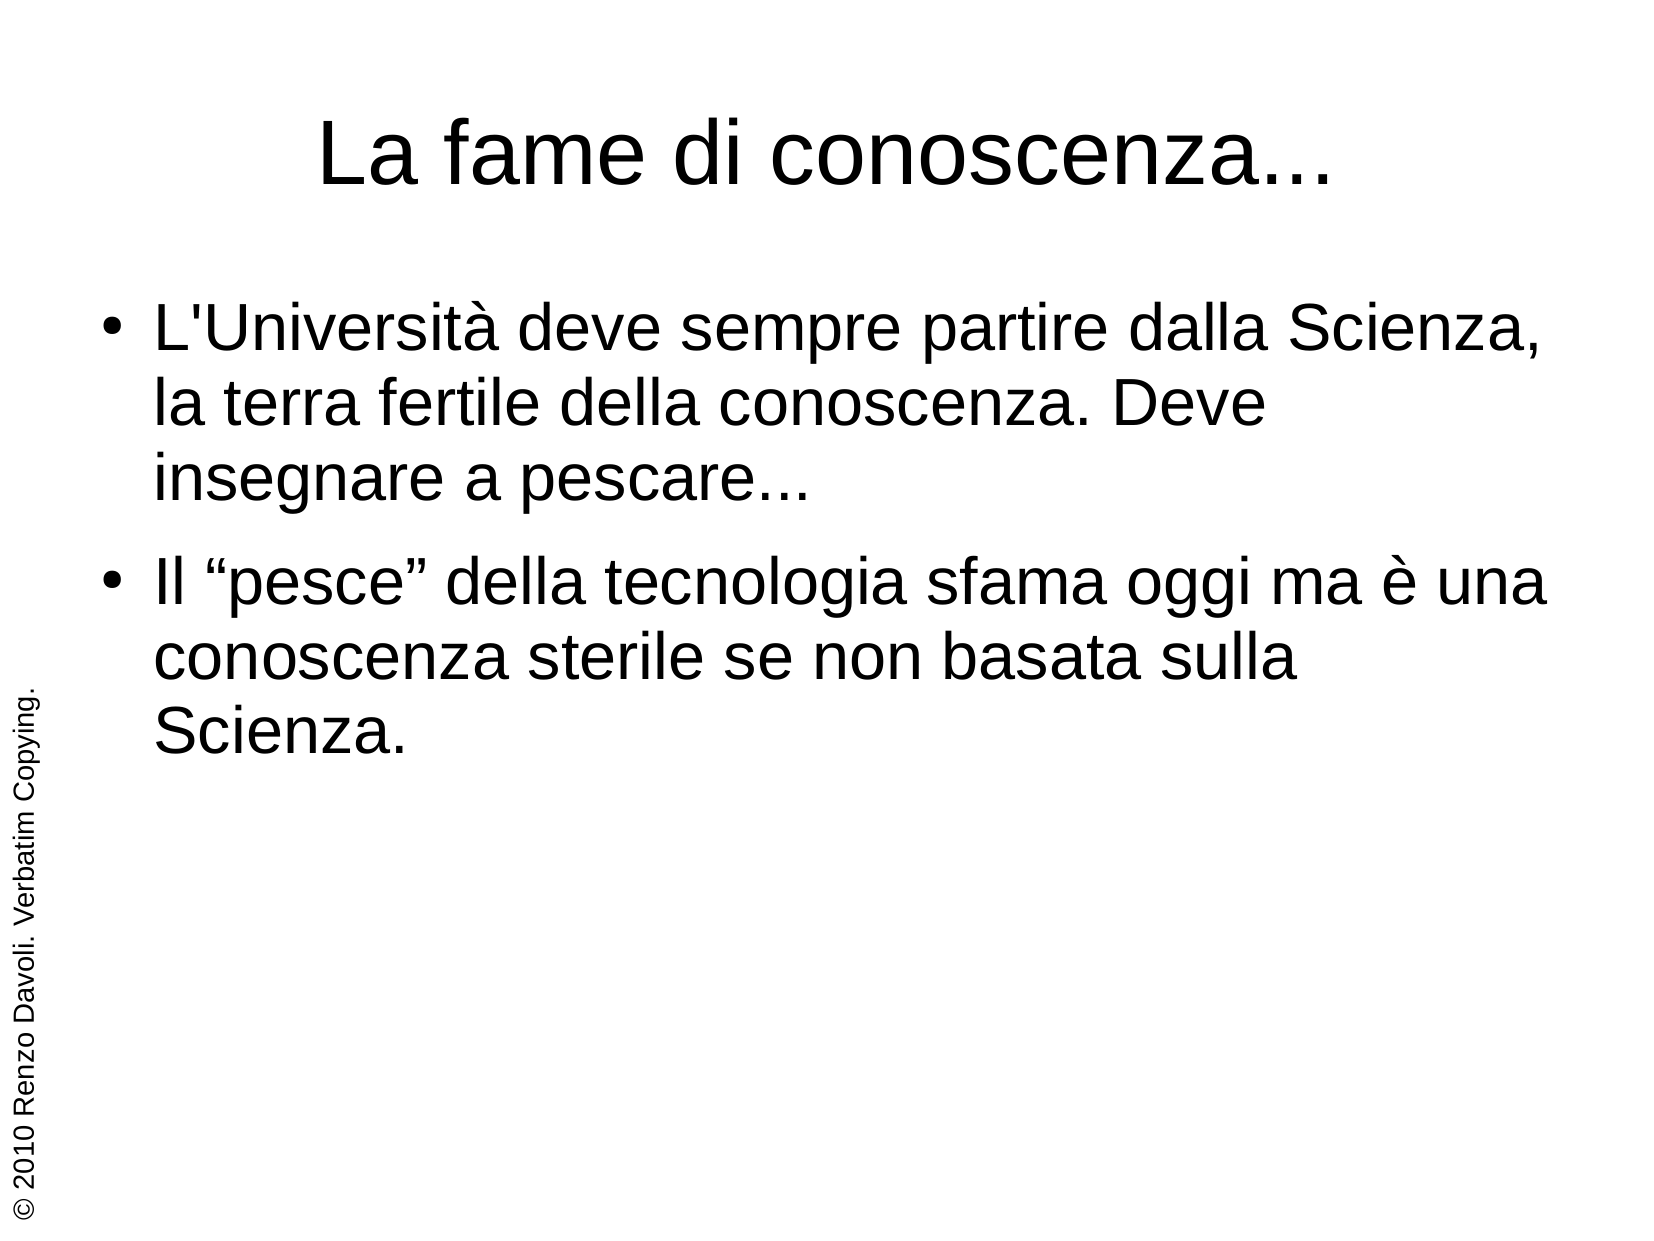

# La fame di conoscenza...
L'Università deve sempre partire dalla Scienza, la terra fertile della conoscenza. Deve insegnare a pescare...
Il “pesce” della tecnologia sfama oggi ma è una conoscenza sterile se non basata sulla Scienza.